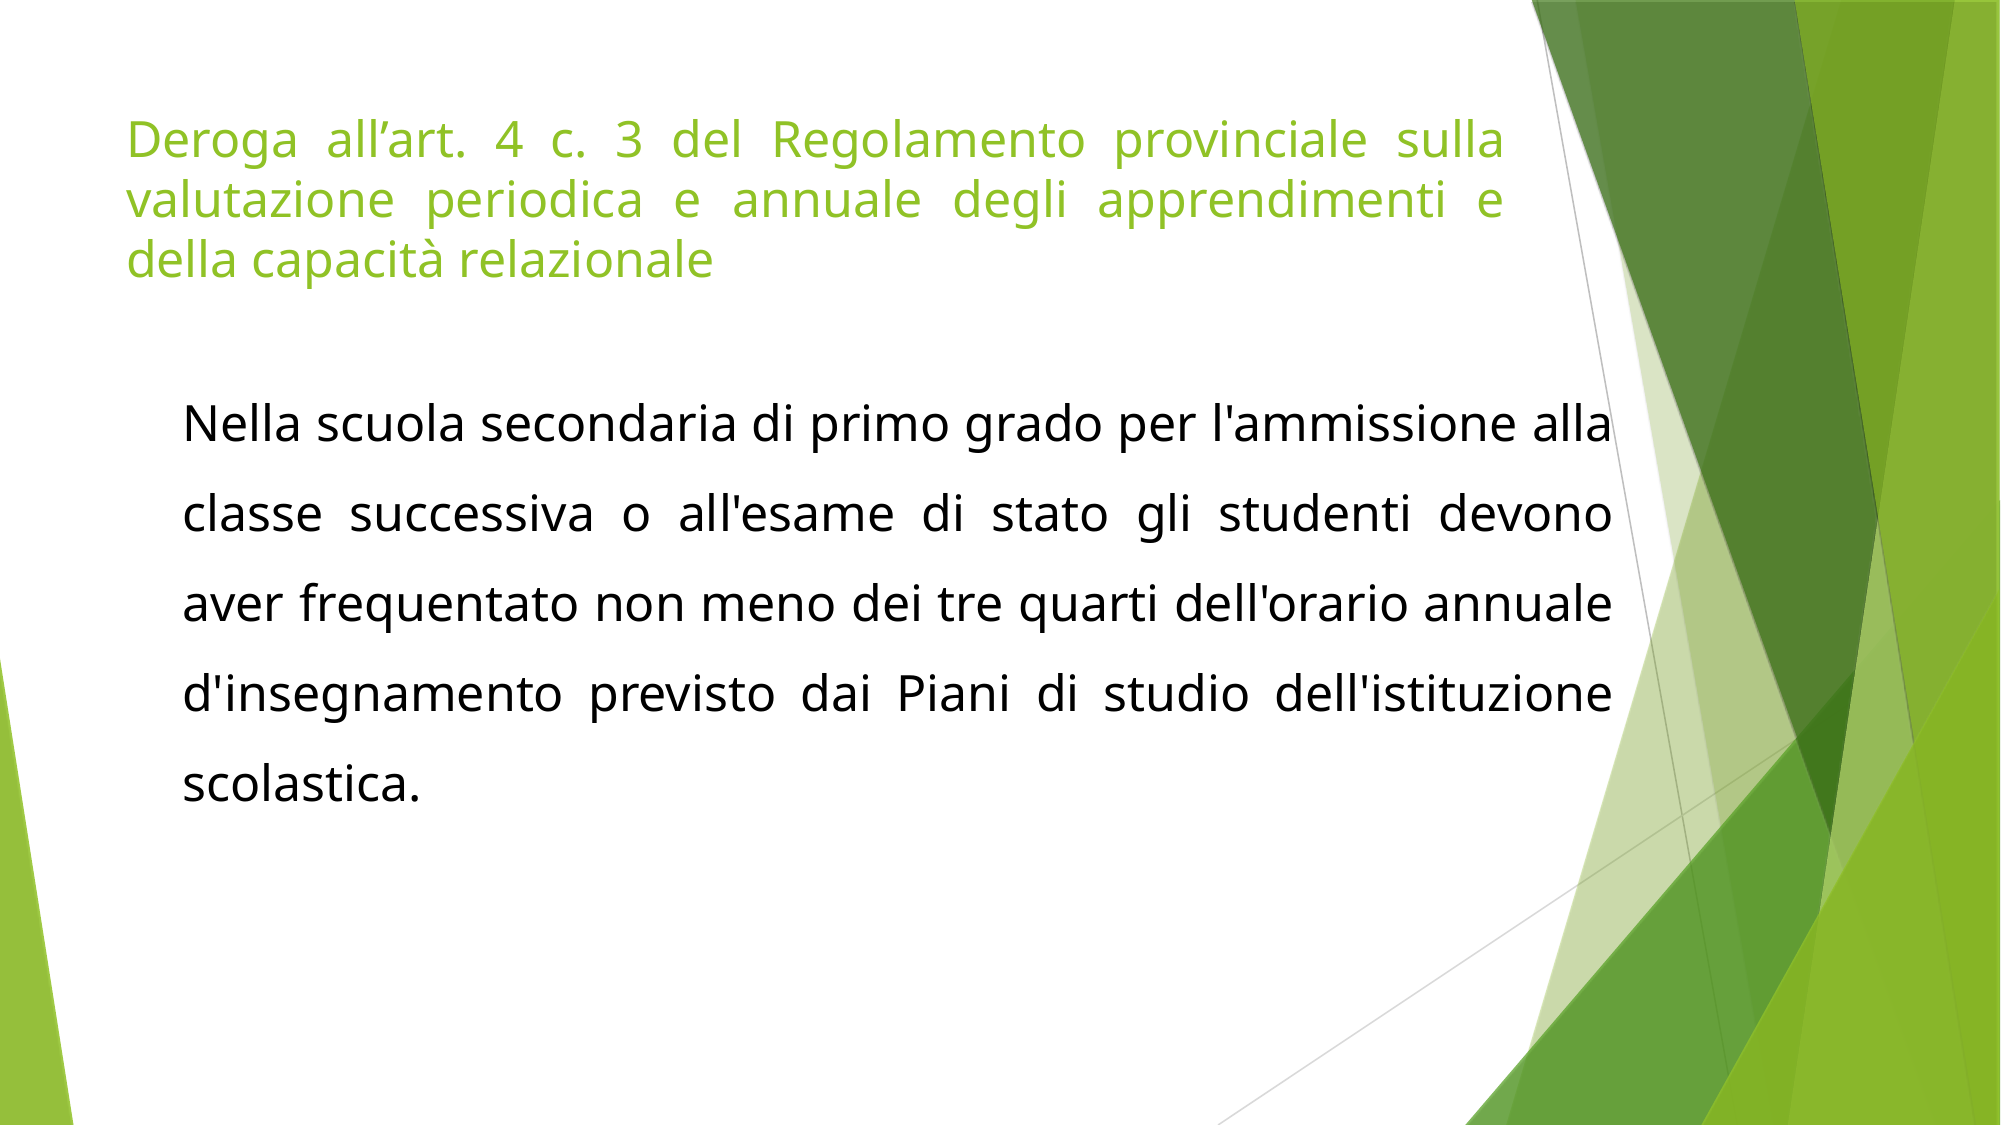

# Deroga all’art. 4 c. 3 del Regolamento provinciale sulla valutazione periodica e annuale degli apprendimenti e della capacità relazionale
Nella scuola secondaria di primo grado per l'ammissione alla classe successiva o all'esame di stato gli studenti devono aver frequentato non meno dei tre quarti dell'orario annuale d'insegnamento previsto dai Piani di studio dell'istituzione scolastica.